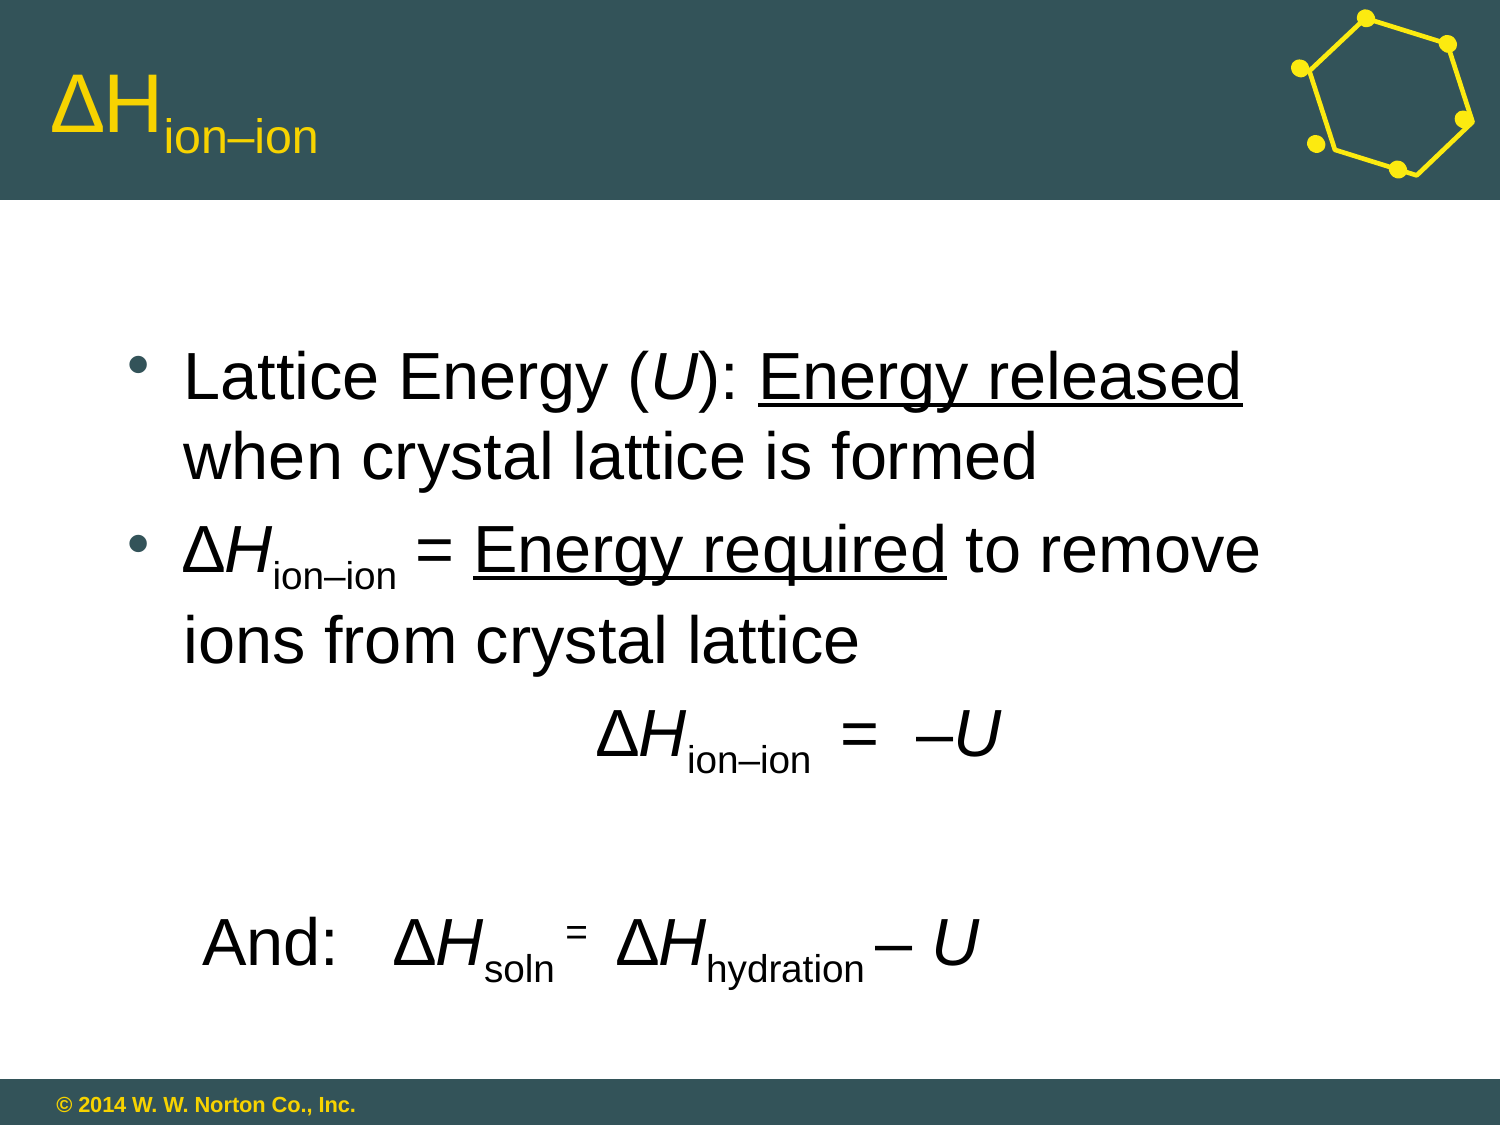

# ∆Hion–ion
Lattice Energy (U): Energy released when crystal lattice is formed
∆Hion–ion = Energy required to remove ions from crystal lattice
∆Hion–ion = –U
And: ∆Hsoln = ∆Hhydration – U